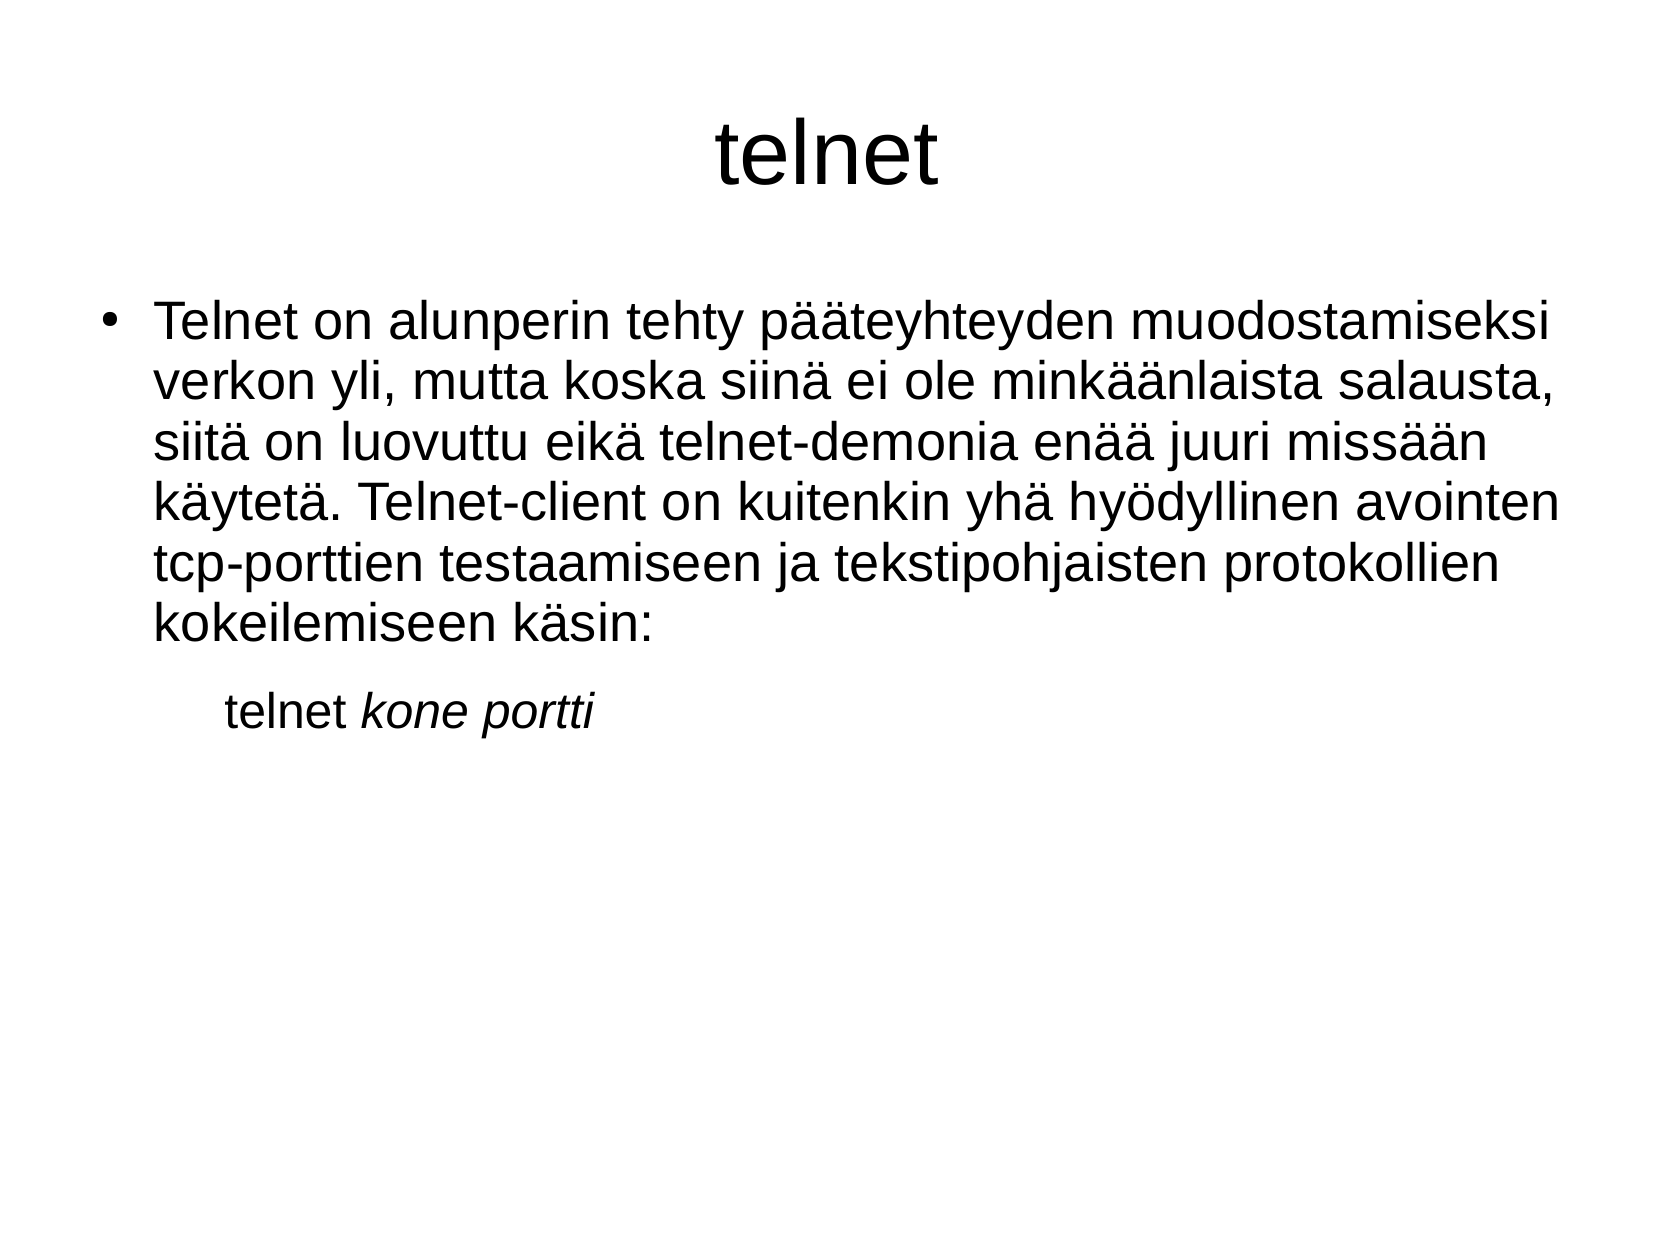

# telnet
Telnet on alunperin tehty pääteyhteyden muodostamiseksi verkon yli, mutta koska siinä ei ole minkäänlaista salausta, siitä on luovuttu eikä telnet-demonia enää juuri missään käytetä. Telnet-client on kuitenkin yhä hyödyllinen avointen tcp-porttien testaamiseen ja tekstipohjaisten protokollien kokeilemiseen käsin:
telnet kone portti